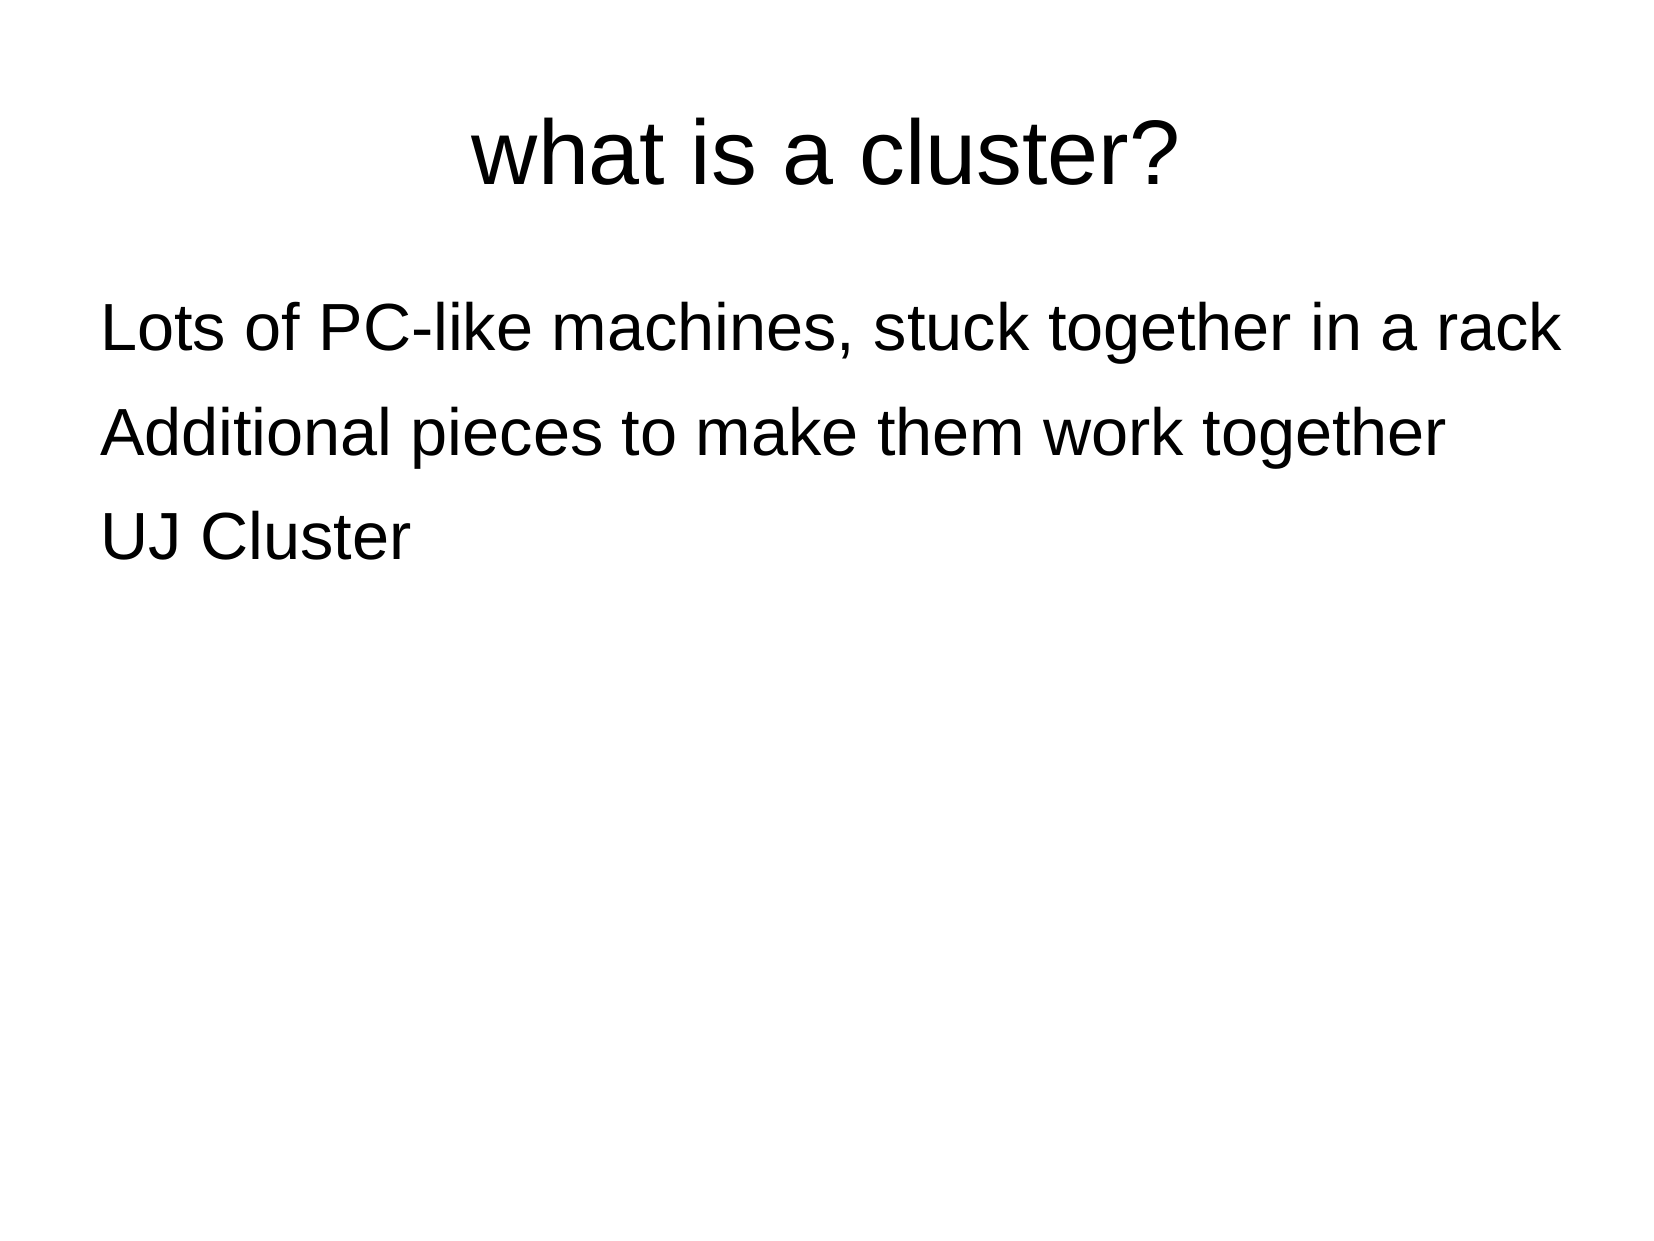

# what is a cluster?
Lots of PC-like machines, stuck together in a rack
Additional pieces to make them work together
UJ Cluster